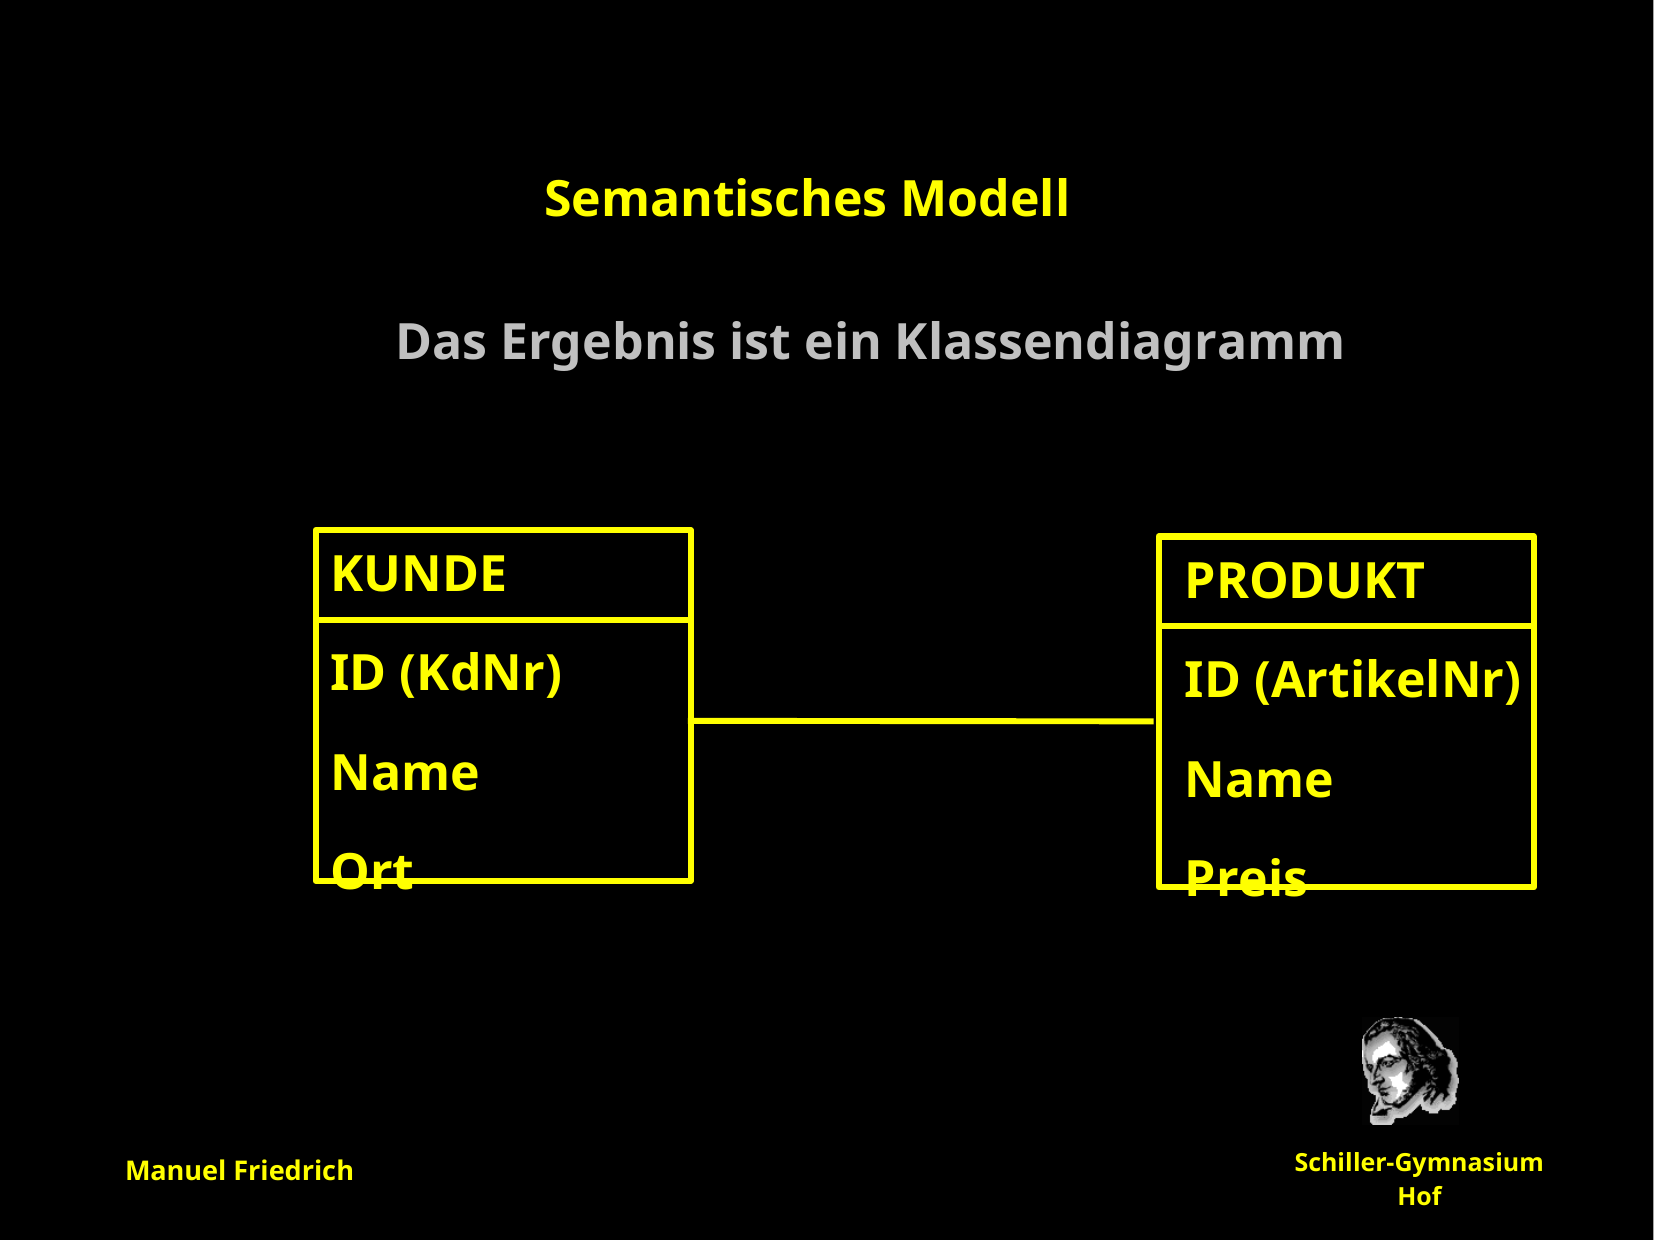

Semantisches Modell
Das Ergebnis ist ein Klassendiagramm
KUNDE
ID (KdNr)
Name
Ort
PRODUKT
ID (ArtikelNr)
Name
Preis
Schiller-Gymnasium
Hof
Manuel Friedrich